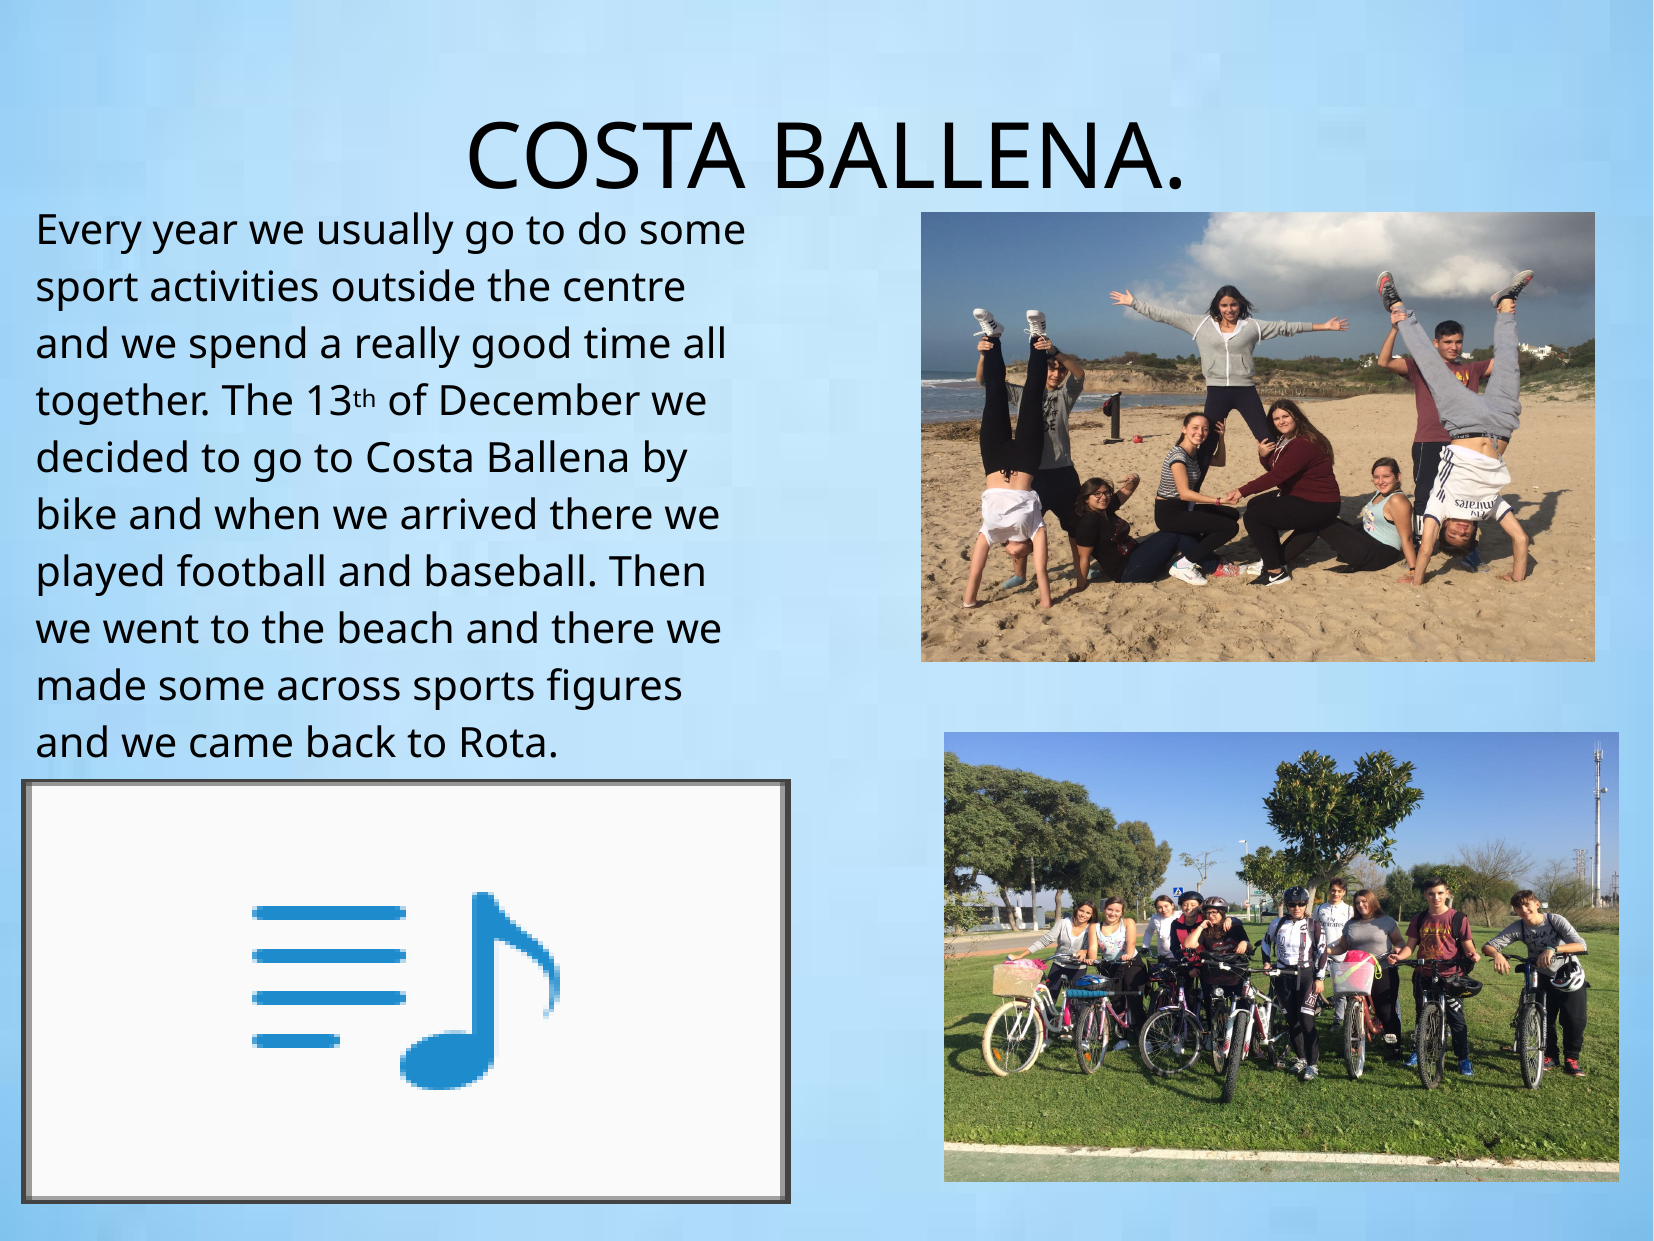

# COSTA BALLENA.
Every year we usually go to do some sport activities outside the centre and we spend a really good time all together. The 13th of December we decided to go to Costa Ballena by bike and when we arrived there we played football and baseball. Then we went to the beach and there we made some across sports figures and we came back to Rota.